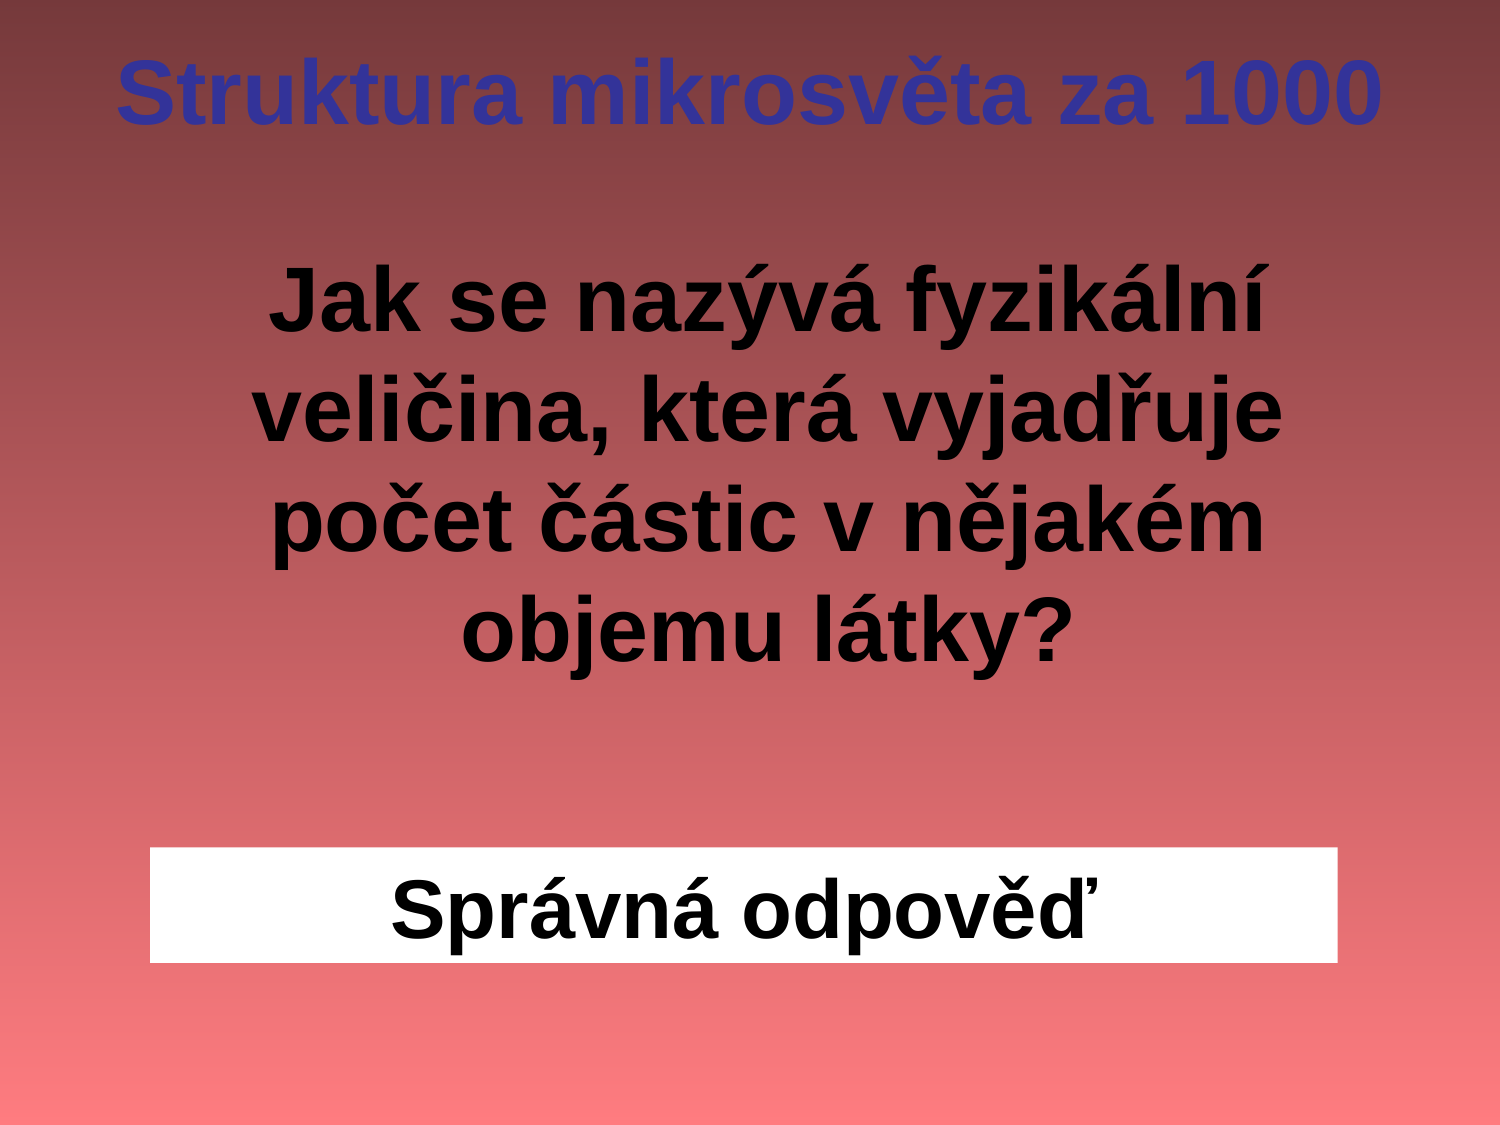

Struktura mikrosvěta za 1000
Jak se nazývá fyzikální veličina, která vyjadřuje počet částic v nějakém objemu látky?
Správná odpověď